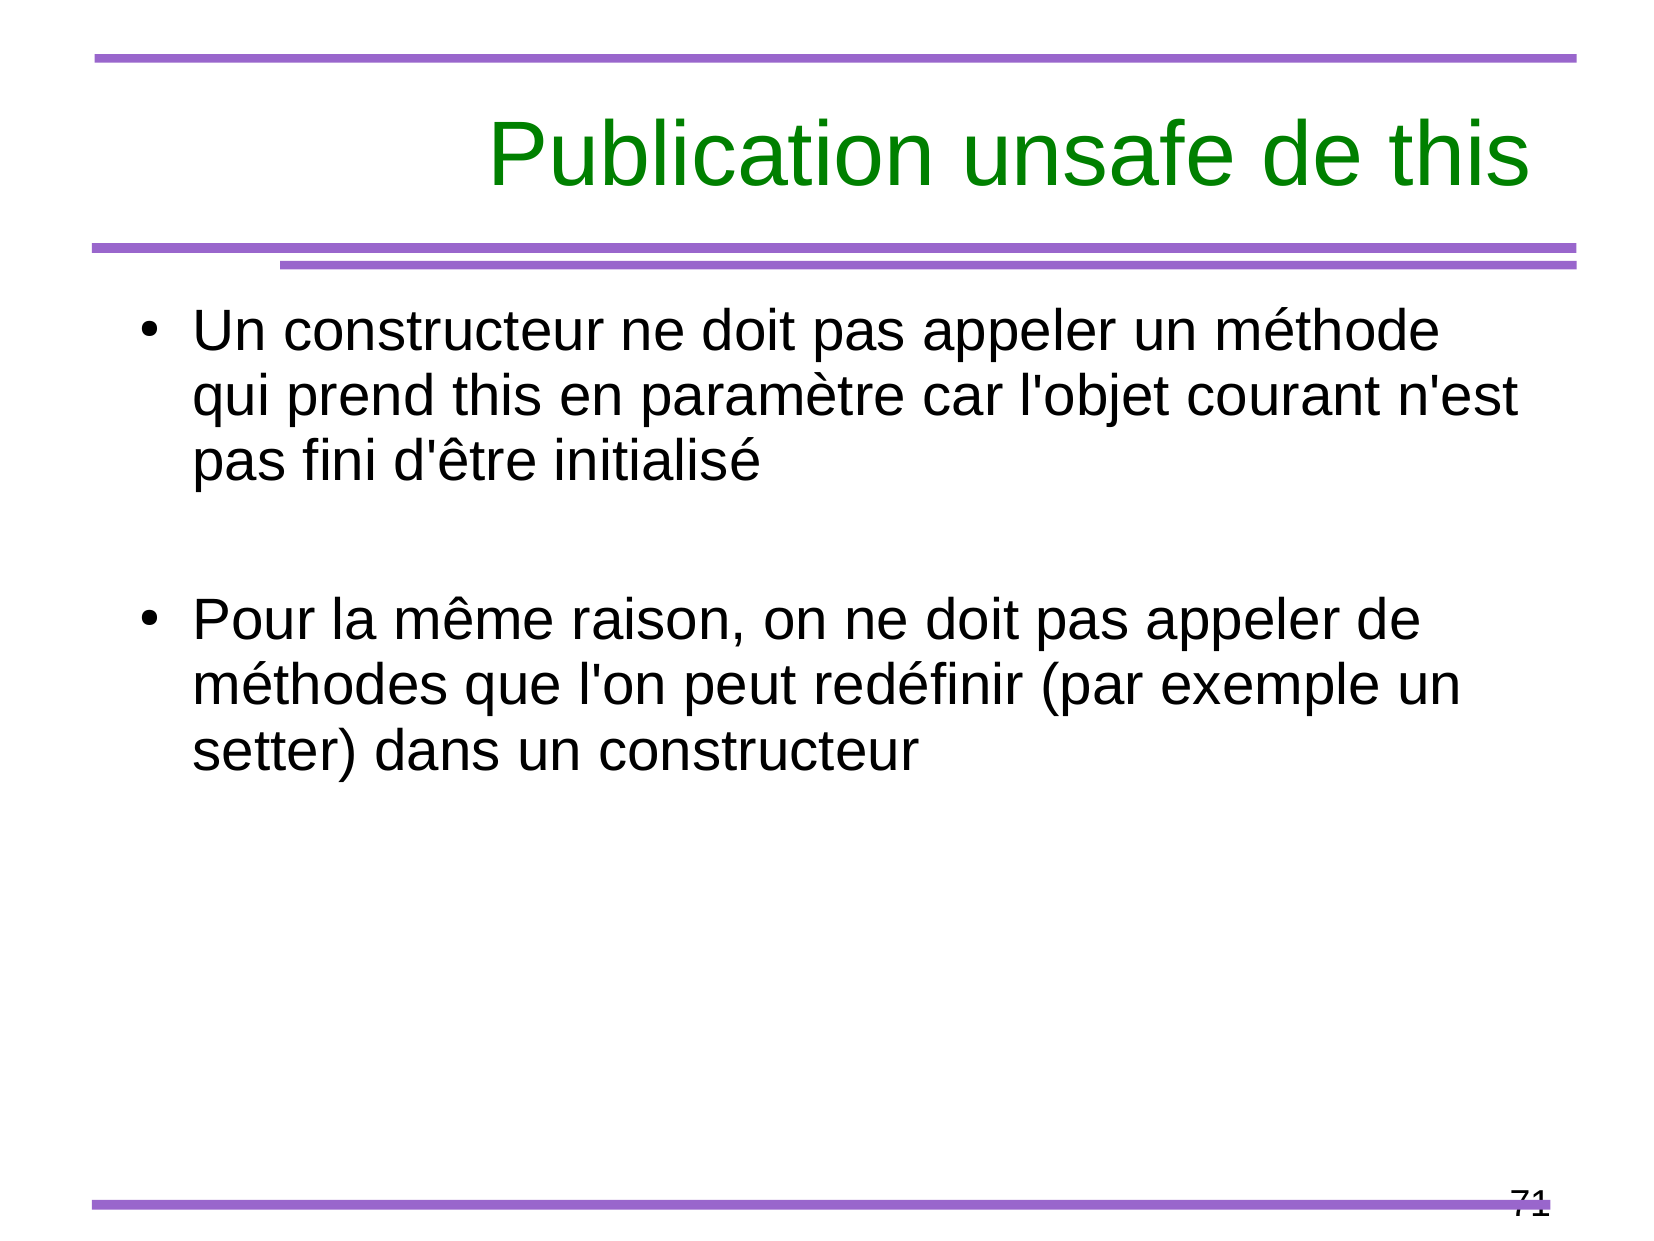

# Publication unsafe de this
Un constructeur ne doit pas appeler un méthode qui prend this en paramètre car l'objet courant n'est pas fini d'être initialisé
Pour la même raison, on ne doit pas appeler de méthodes que l'on peut redéfinir (par exemple un setter) dans un constructeur